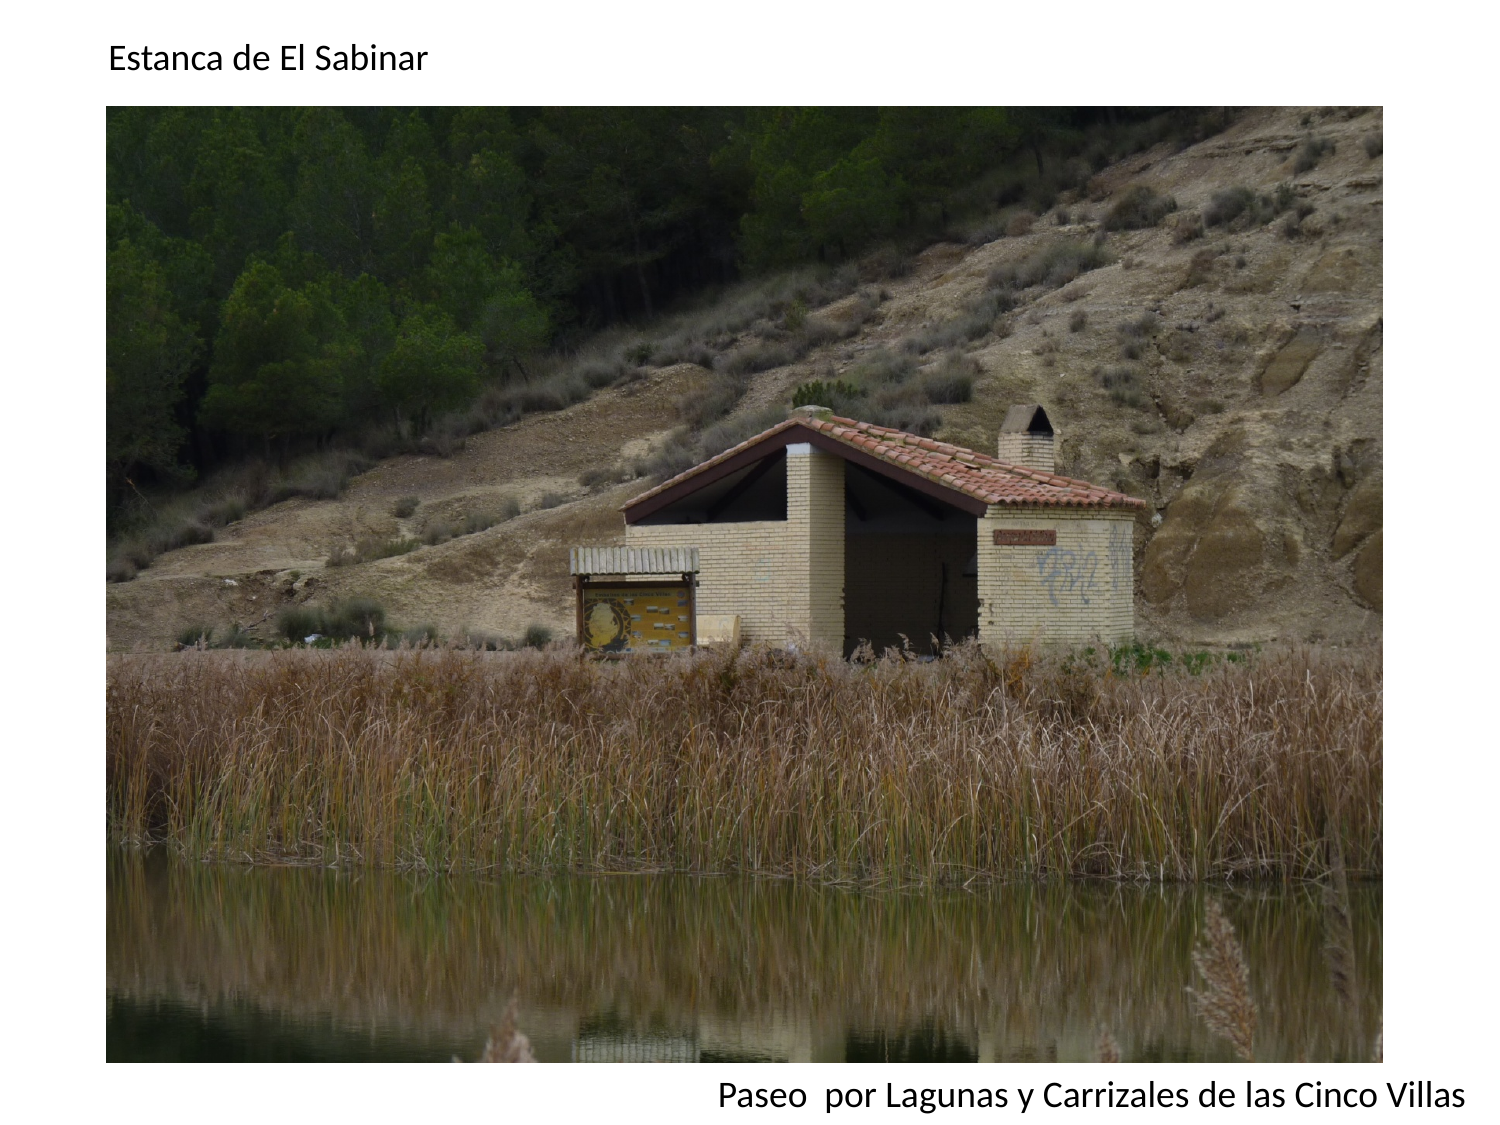

Estanca de El Sabinar
Paseo por Lagunas y Carrizales de las Cinco Villas